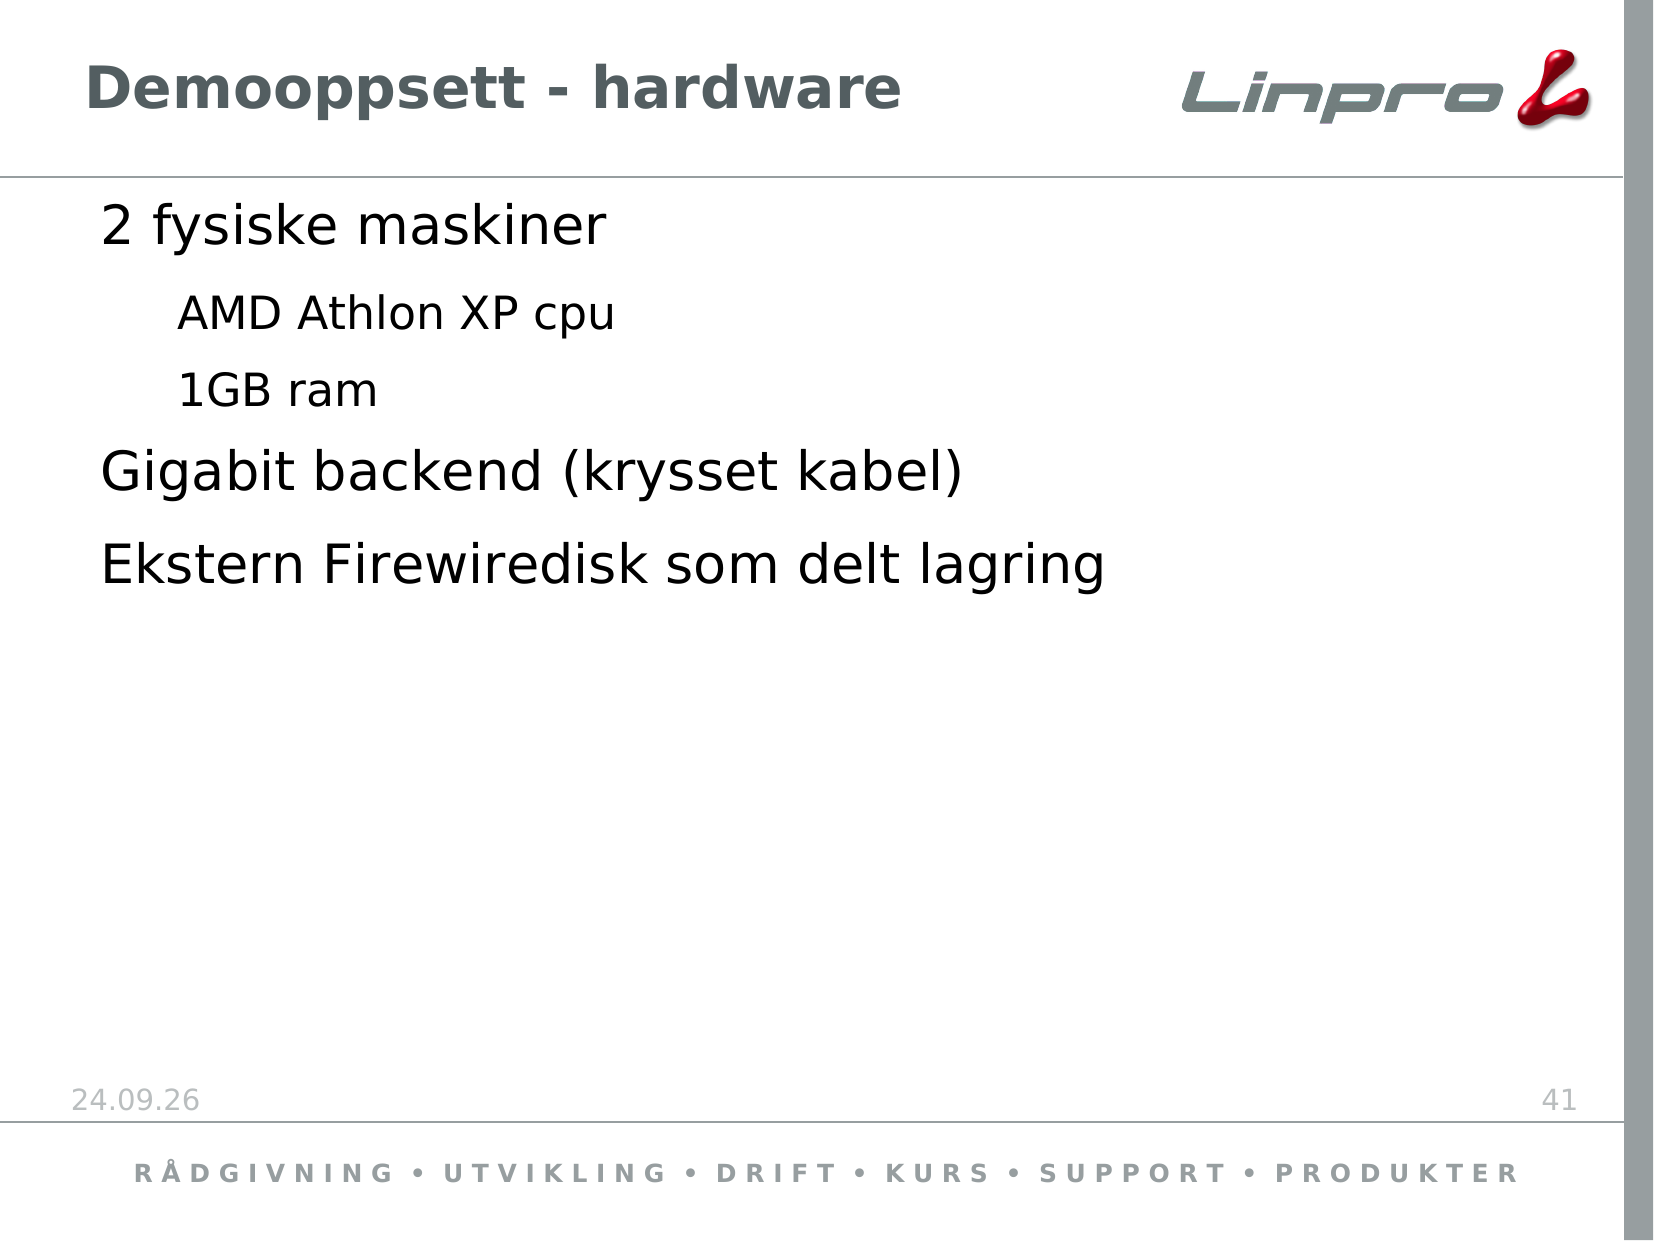

# Demooppsett - hardware
2 fysiske maskiner
AMD Athlon XP cpu
1GB ram
Gigabit backend (krysset kabel)
Ekstern Firewiredisk som delt lagring
41